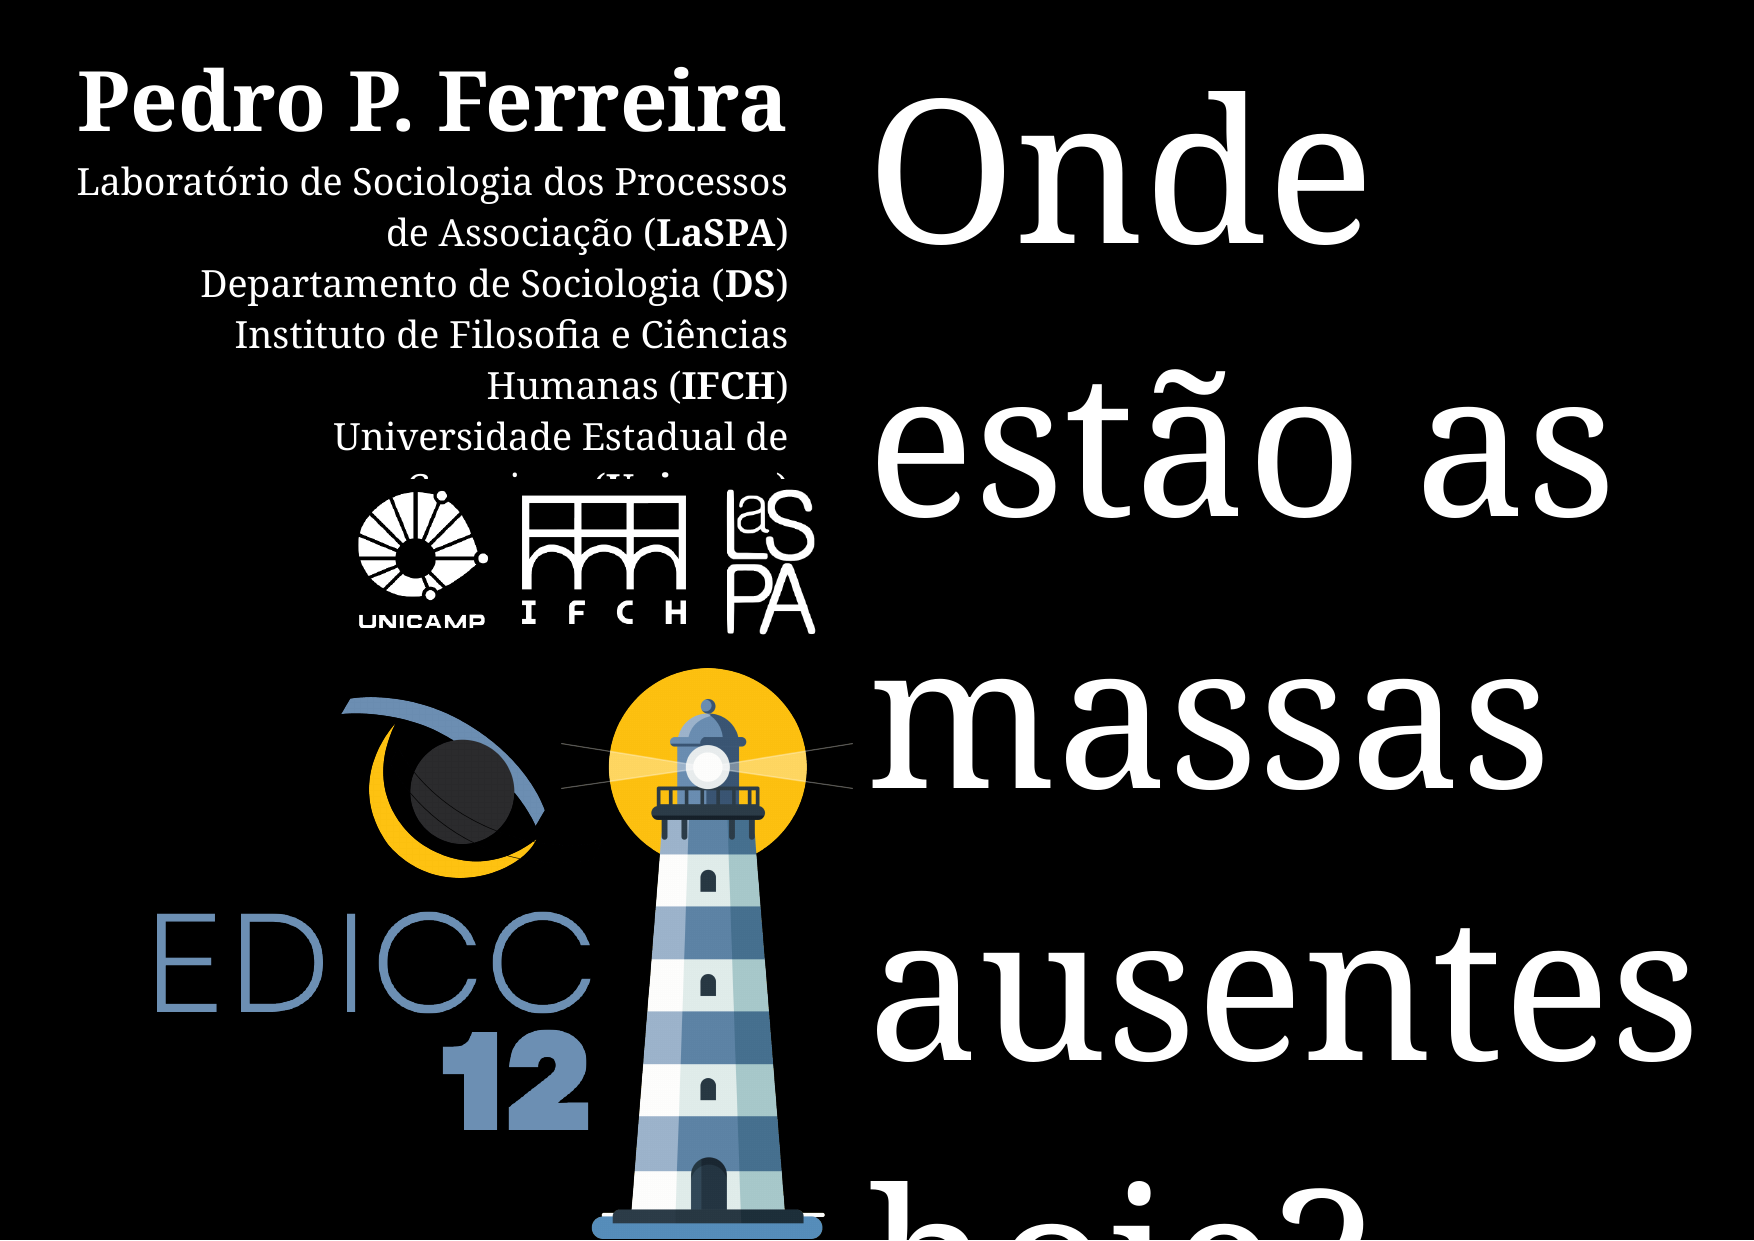

Onde estão as massas ausentes hoje?
Pedro P. Ferreira
Laboratório de Sociologia dos Processos
de Associação (LaSPA)
Departamento de Sociologia (DS)
Instituto de Filosofia e Ciências
Humanas (IFCH)
Universidade Estadual de
Campinas (Unicamp)